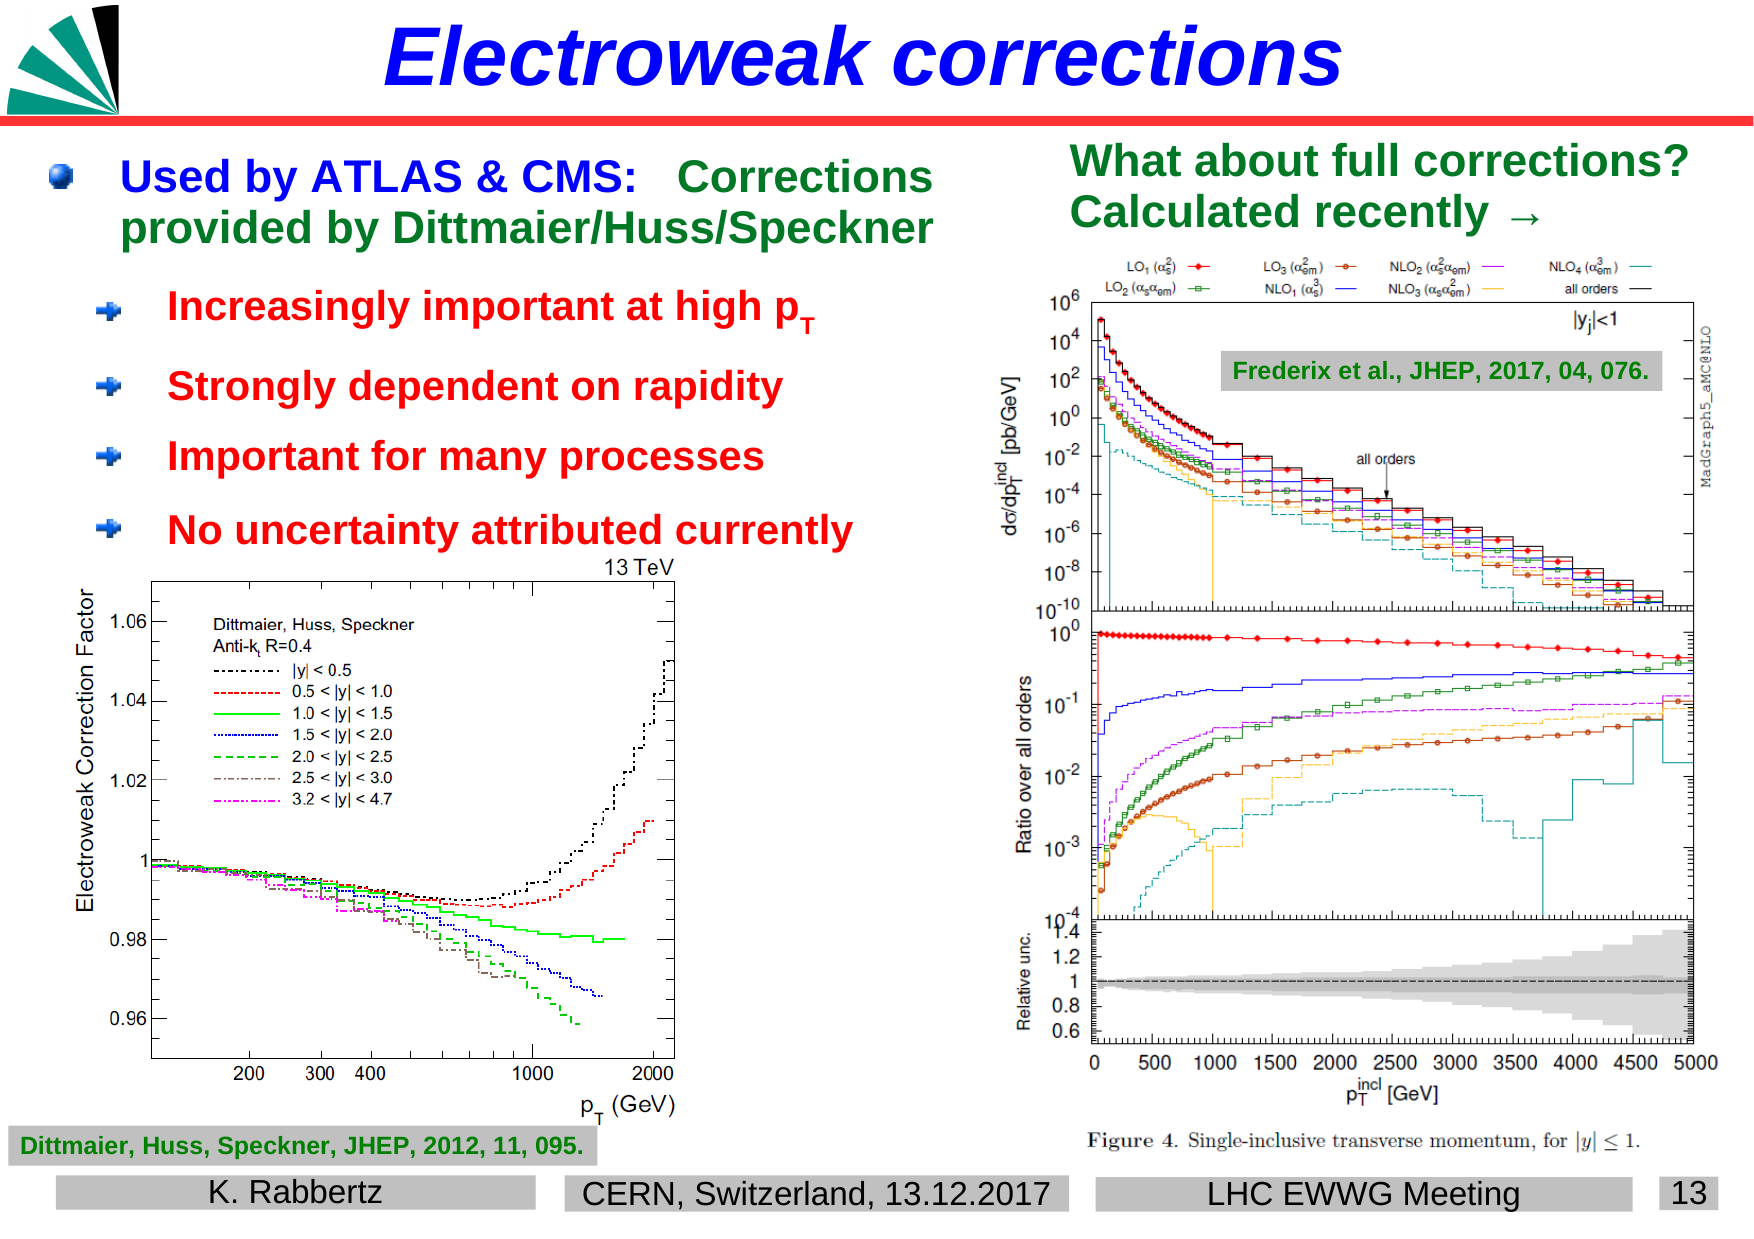

# Electroweak corrections
What about full corrections?
Calculated recently →
Used by ATLAS & CMS: Corrections provided by Dittmaier/Huss/Speckner
Increasingly important at high pT
Strongly dependent on rapidity
Important for many processes
No uncertainty attributed currently
Frederix et al., JHEP, 2017, 04, 076.
Dittmaier, Huss, Speckner, JHEP, 2012, 11, 095.